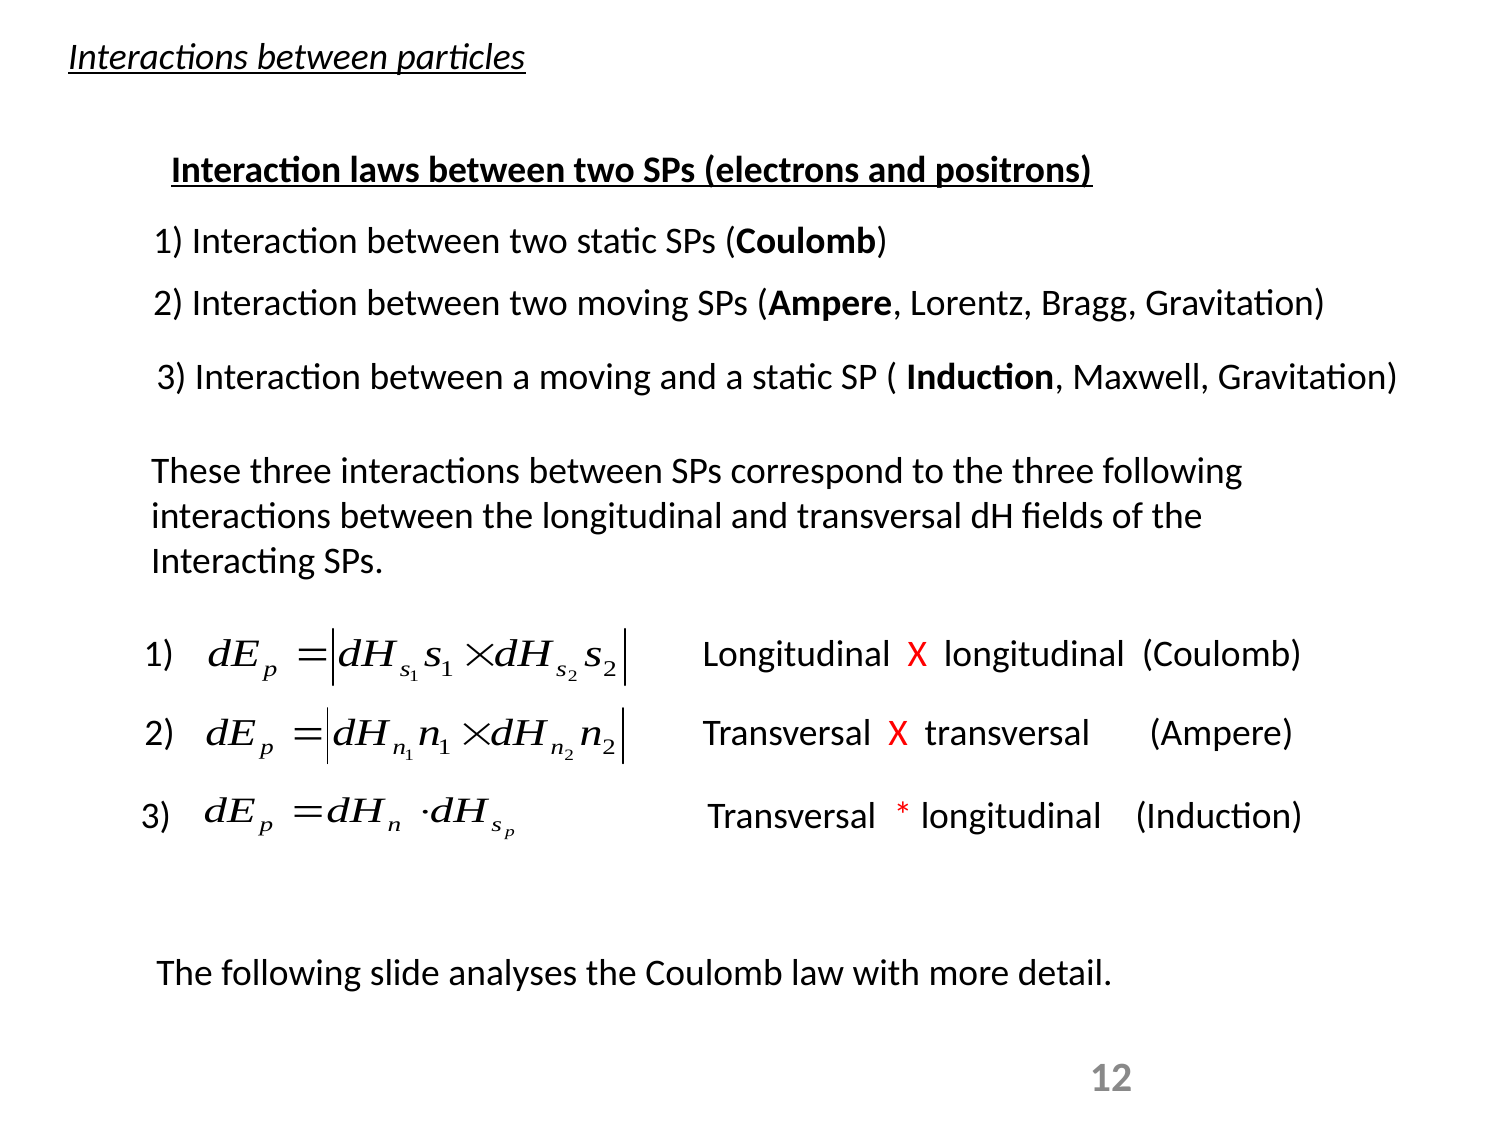

Interactions between particles
Interaction laws between two SPs (electrons and positrons)
1) Interaction between two static SPs (Coulomb)
2) Interaction between two moving SPs (Ampere, Lorentz, Bragg, Gravitation)
3) Interaction between a moving and a static SP ( Induction, Maxwell, Gravitation)
These three interactions between SPs correspond to the three following interactions between the longitudinal and transversal dH fields of the
Interacting SPs.
1)
Longitudinal X longitudinal (Coulomb)
2)
Transversal X transversal (Ampere)
3)
Transversal * longitudinal (Induction)
The following slide analyses the Coulomb law with more detail.
9